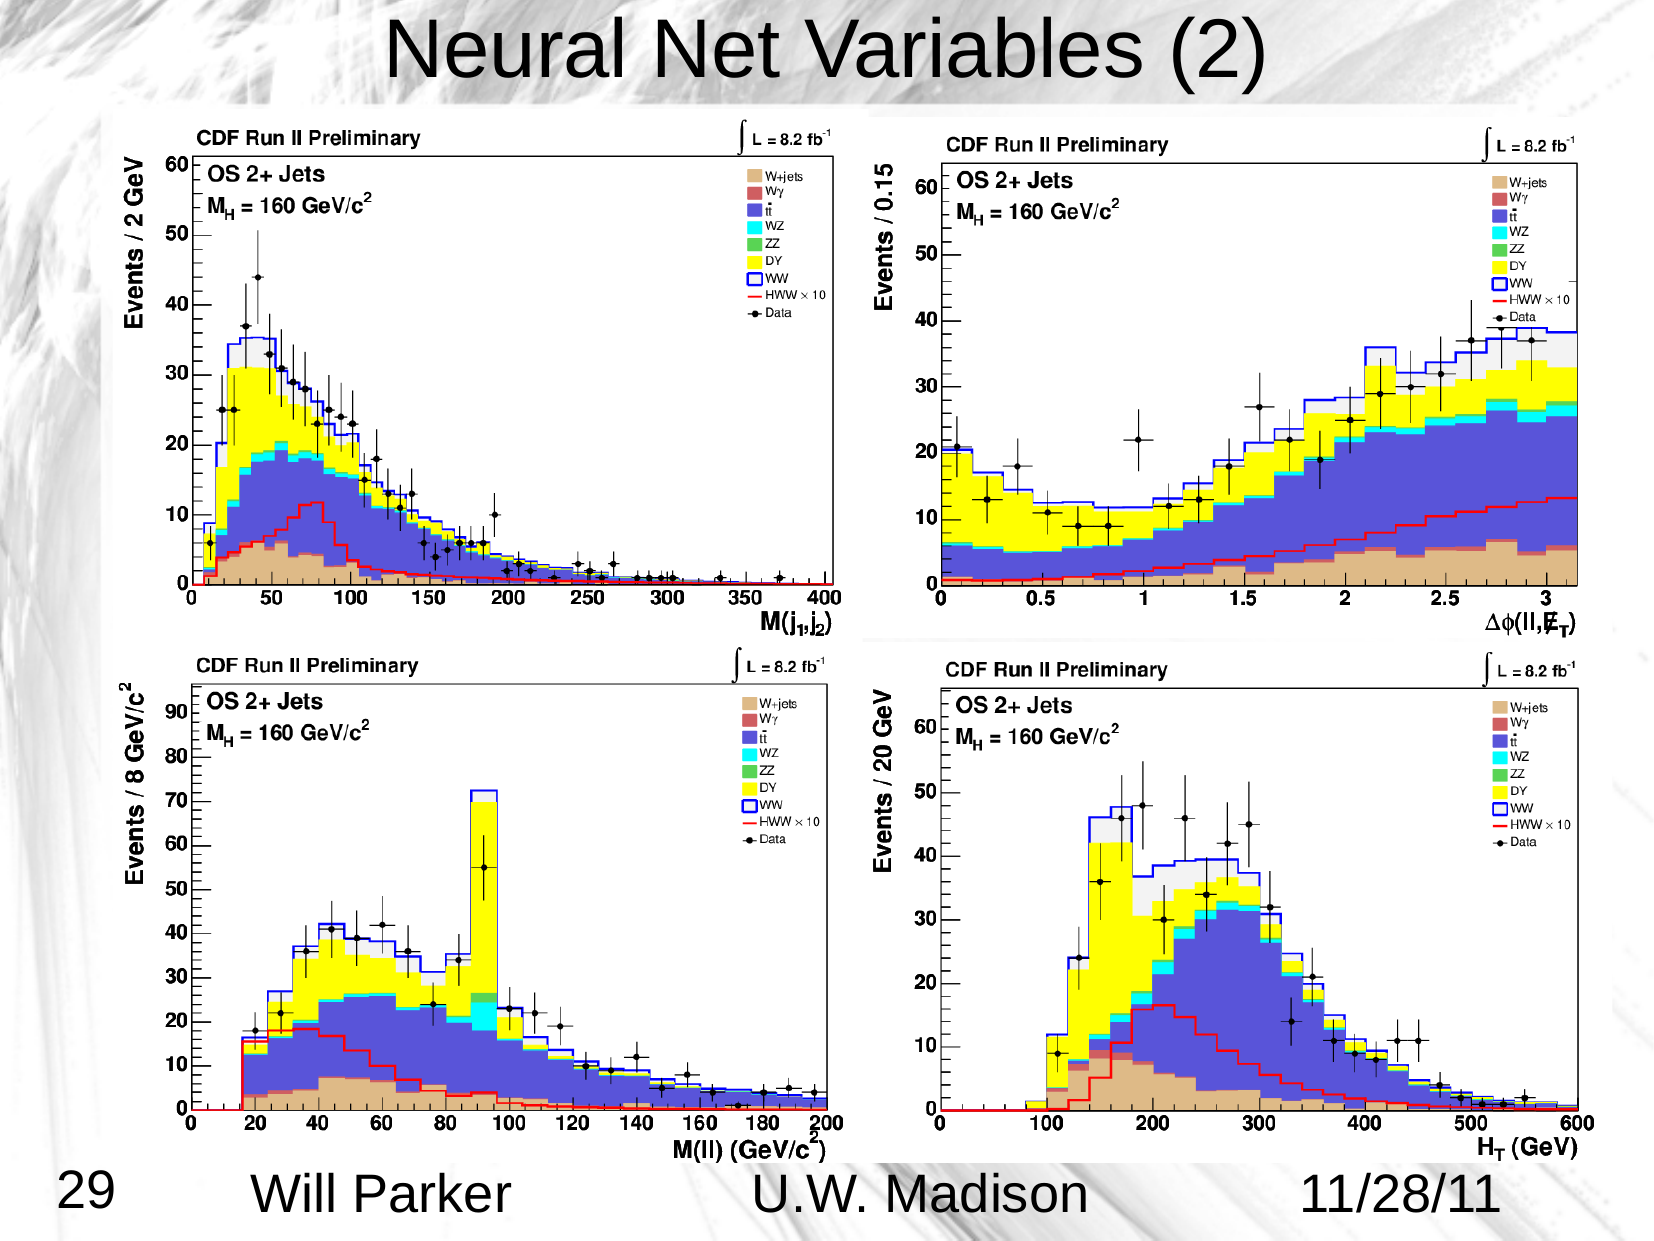

# Neural Net Variables (2)
29
 Will Parker U.W. Madison 11/28/11